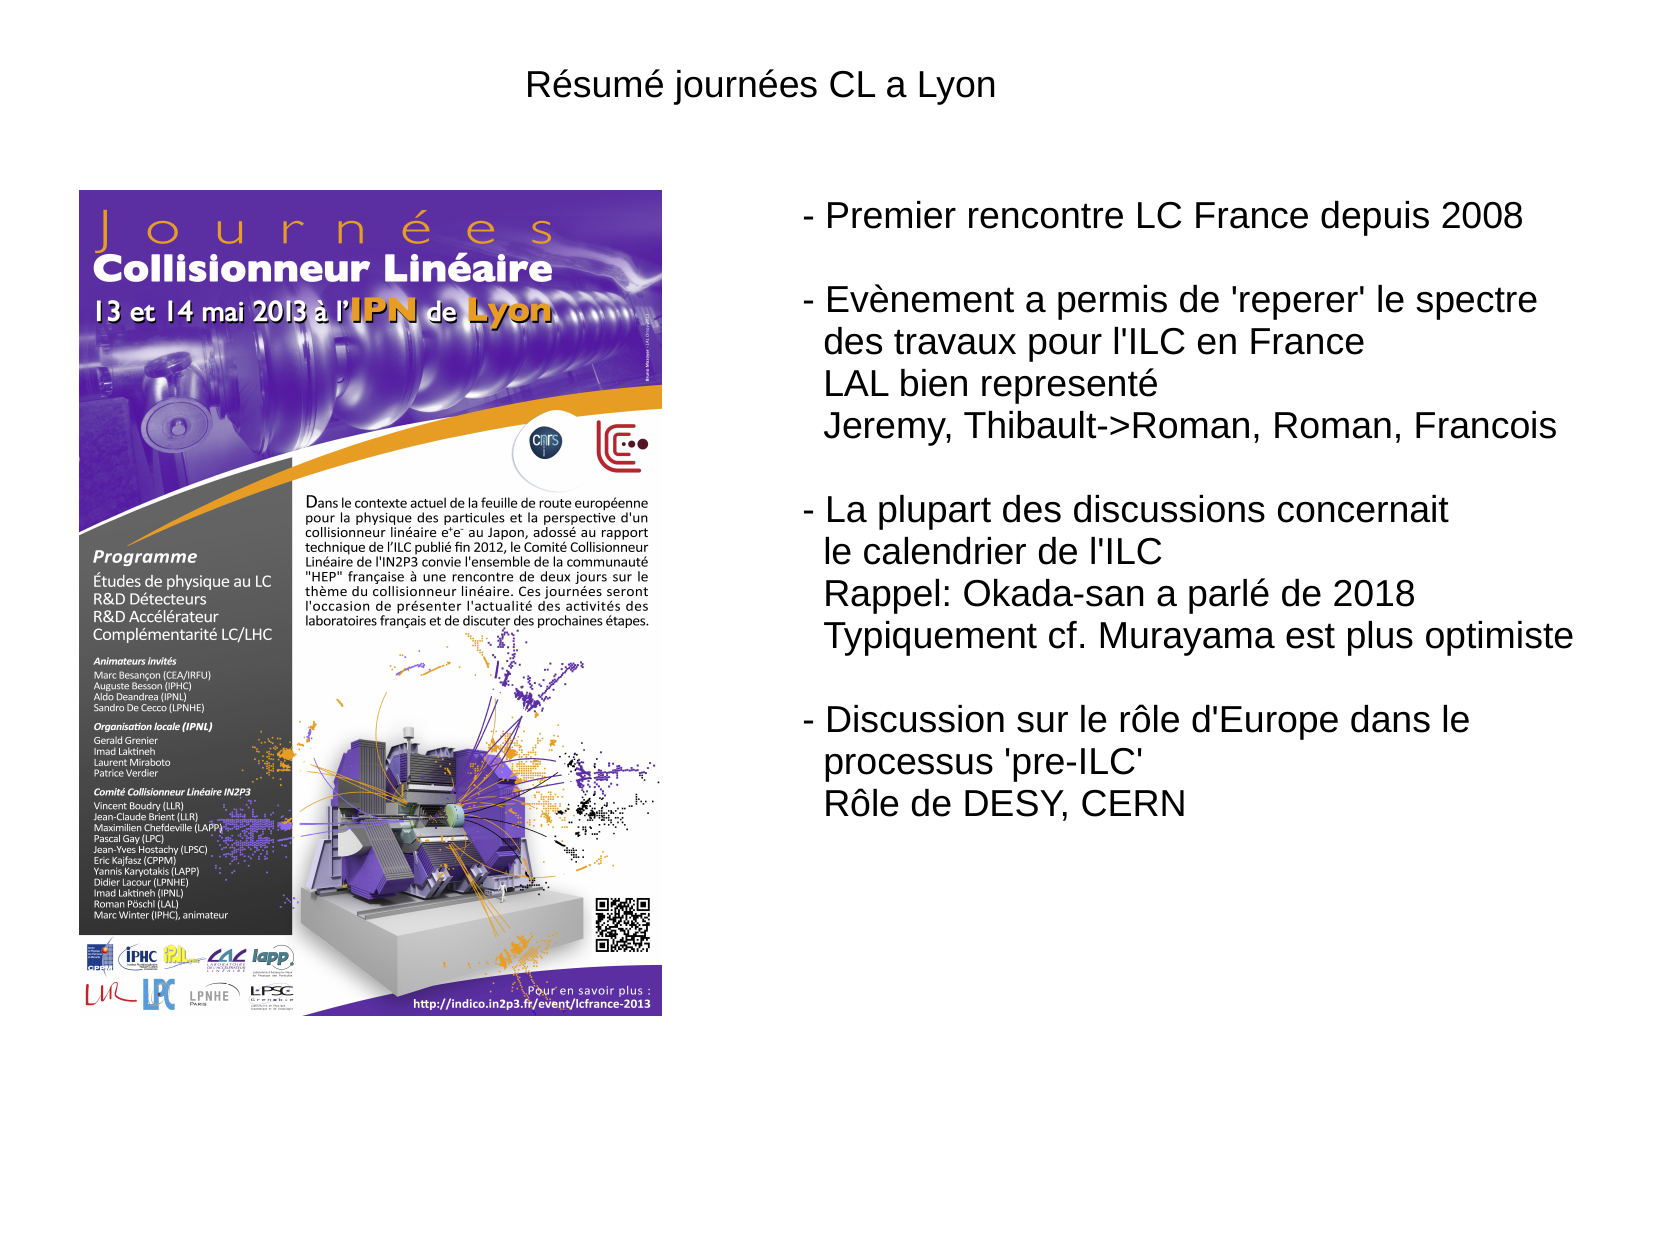

Résumé journées CL a Lyon
- Premier rencontre LC France depuis 2008
- Evènement a permis de 'reperer' le spectre
 des travaux pour l'ILC en France
 LAL bien representé
 Jeremy, Thibault->Roman, Roman, Francois
- La plupart des discussions concernait
 le calendrier de l'ILC
 Rappel: Okada-san a parlé de 2018
 Typiquement cf. Murayama est plus optimiste
- Discussion sur le rôle d'Europe dans le
 processus 'pre-ILC'
 Rôle de DESY, CERN